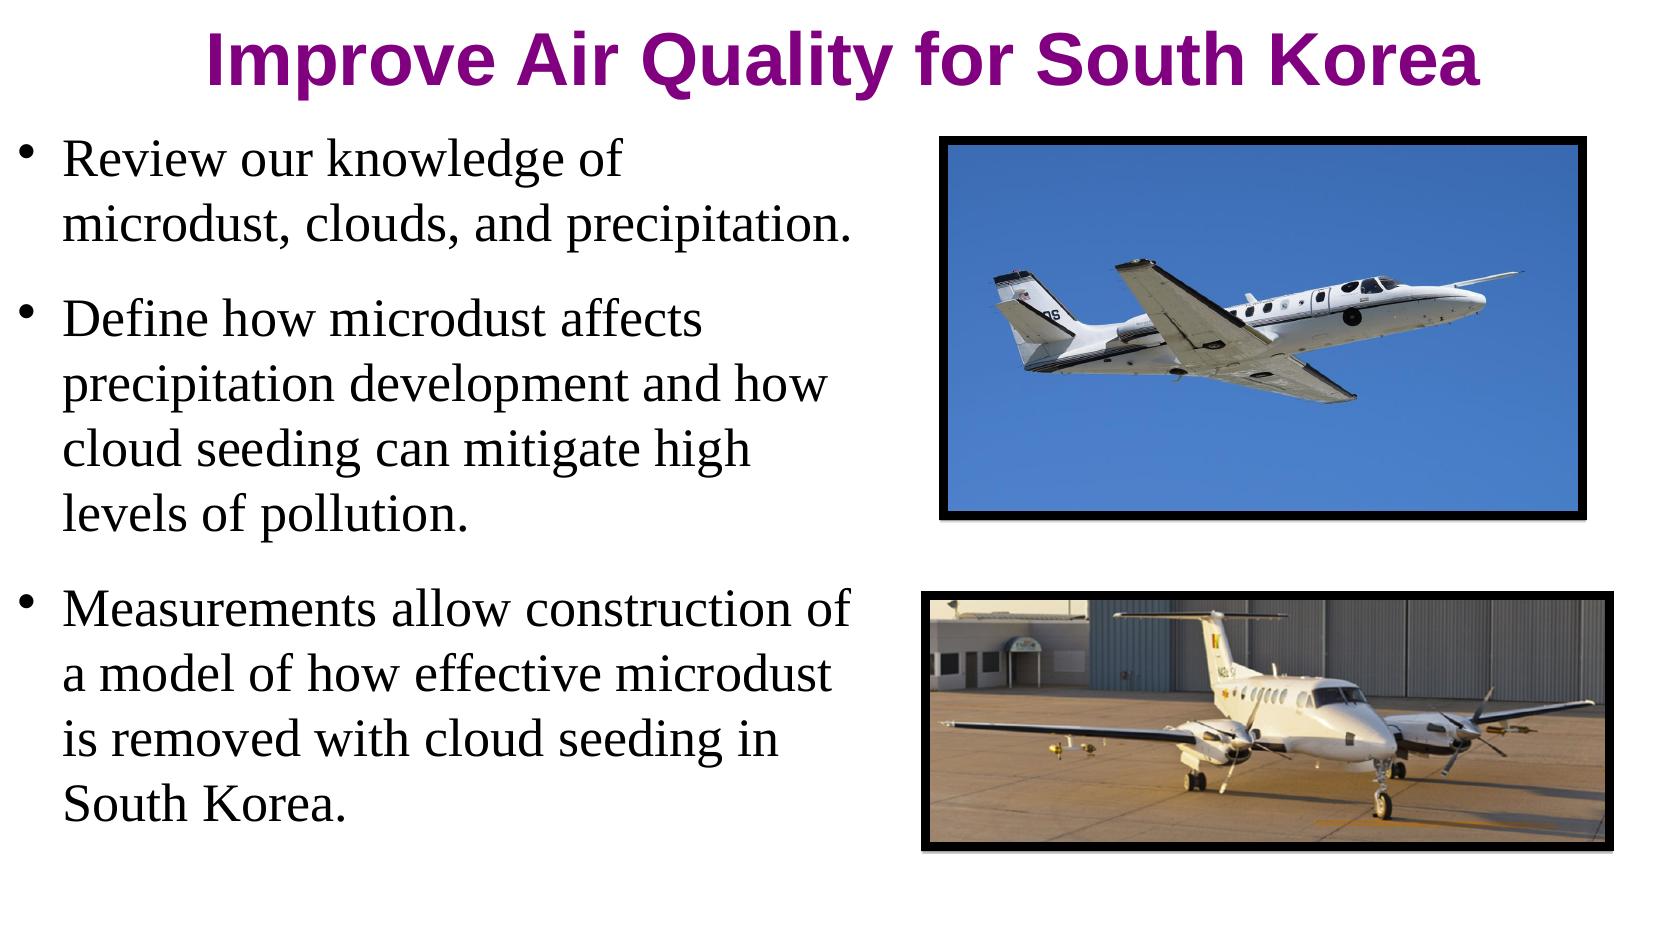

Improve Air Quality for South Korea
Review our knowledge of microdust, clouds, and precipitation.
Define how microdust affects precipitation development and how cloud seeding can mitigate high levels of pollution.
Measurements allow construction of a model of how effective microdust is removed with cloud seeding in South Korea.